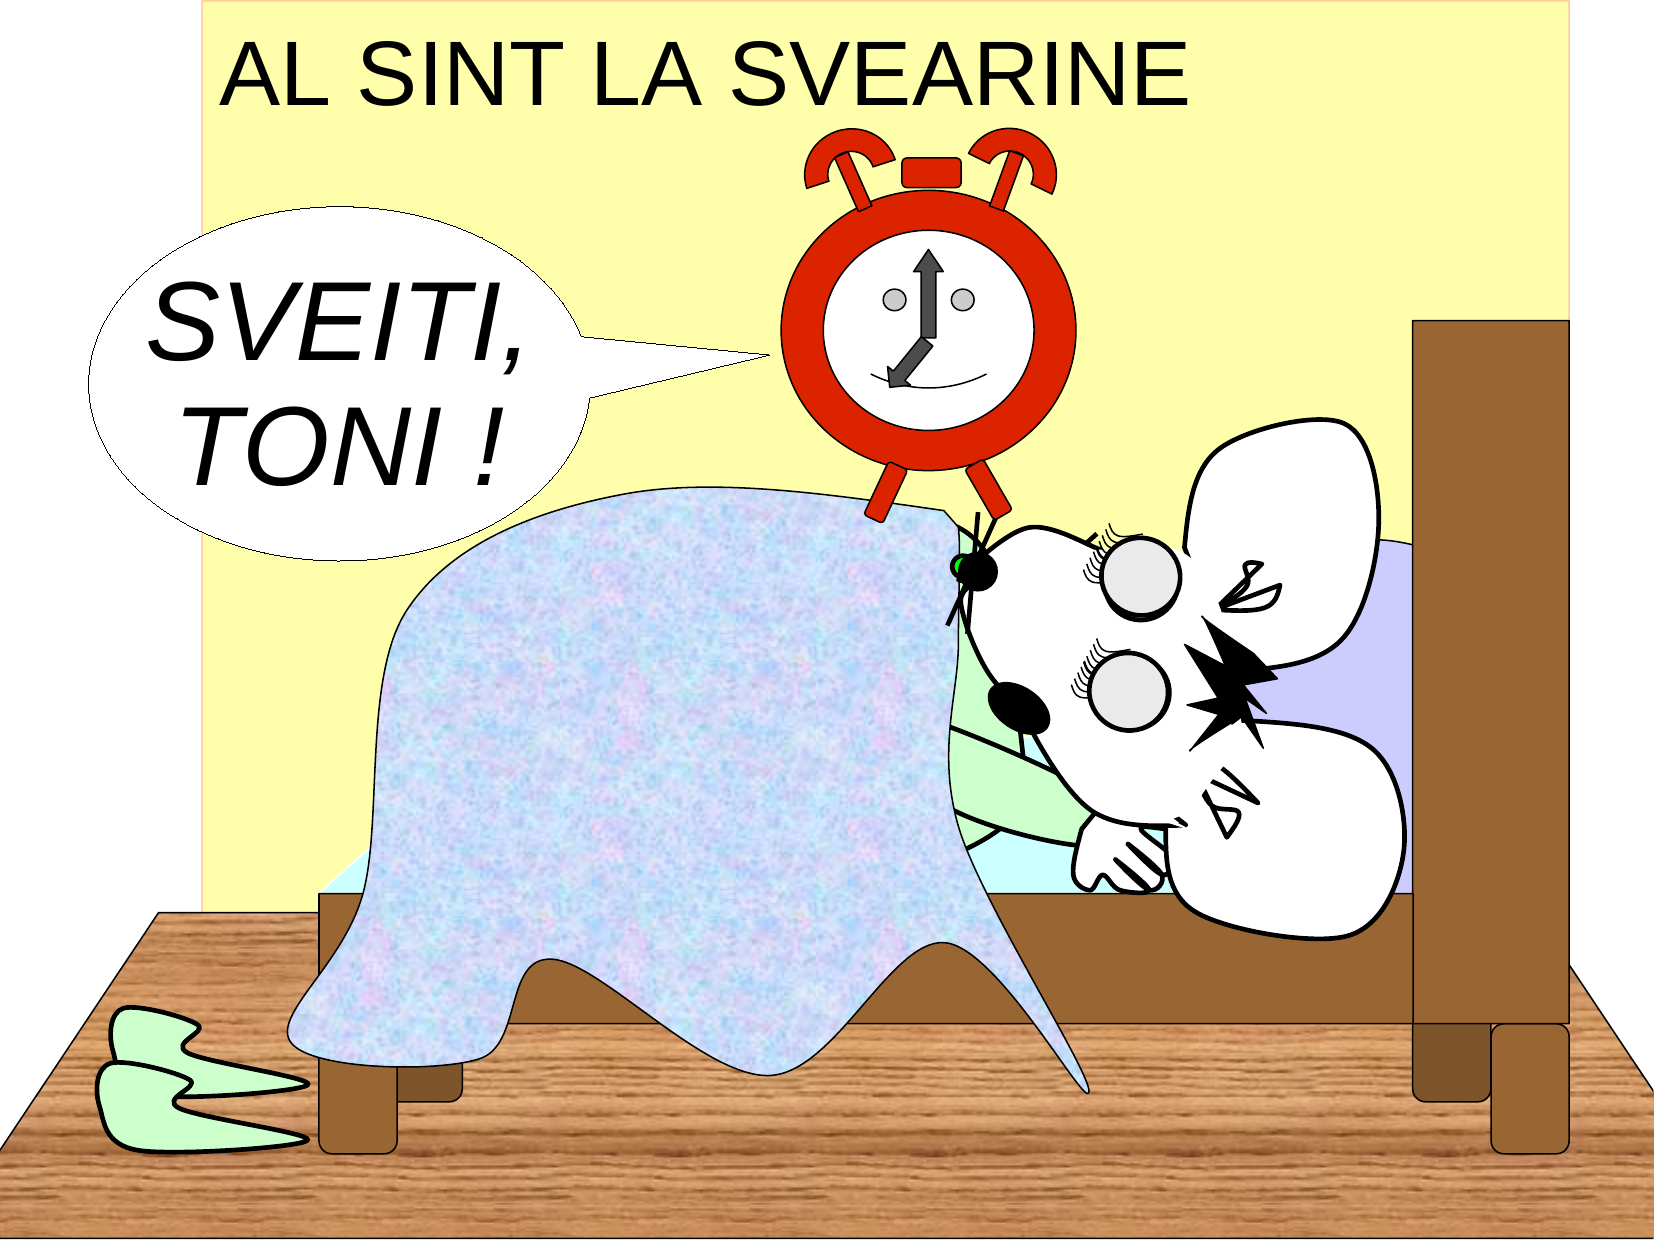

AL SINT LA SVEARINE
SVEITI,
TONI !